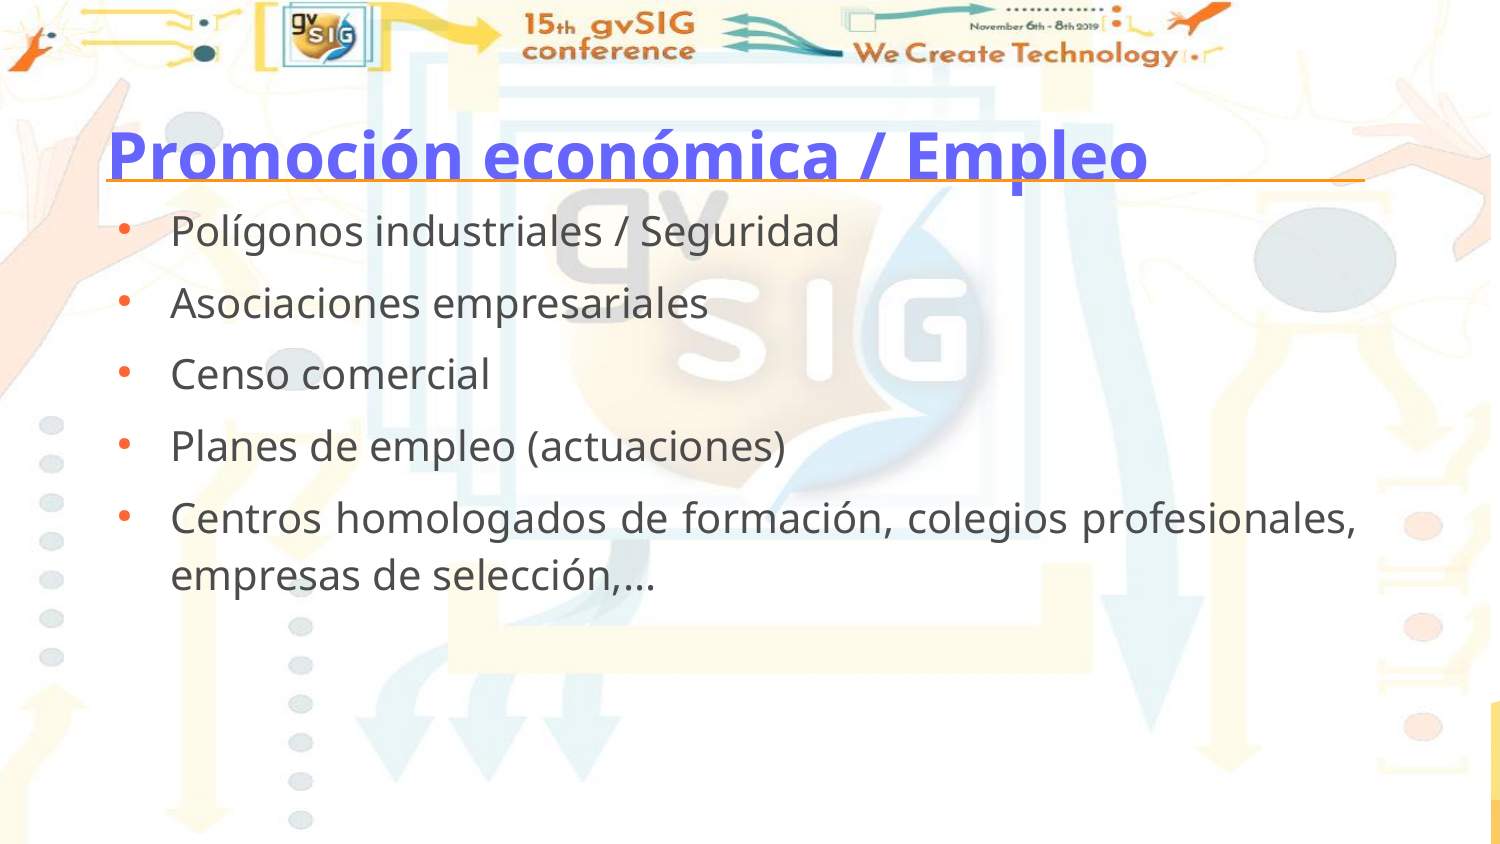

# Promoción económica / Empleo
Polígonos industriales / Seguridad
Asociaciones empresariales
Censo comercial
Planes de empleo (actuaciones)
Centros homologados de formación, colegios profesionales, empresas de selección,...